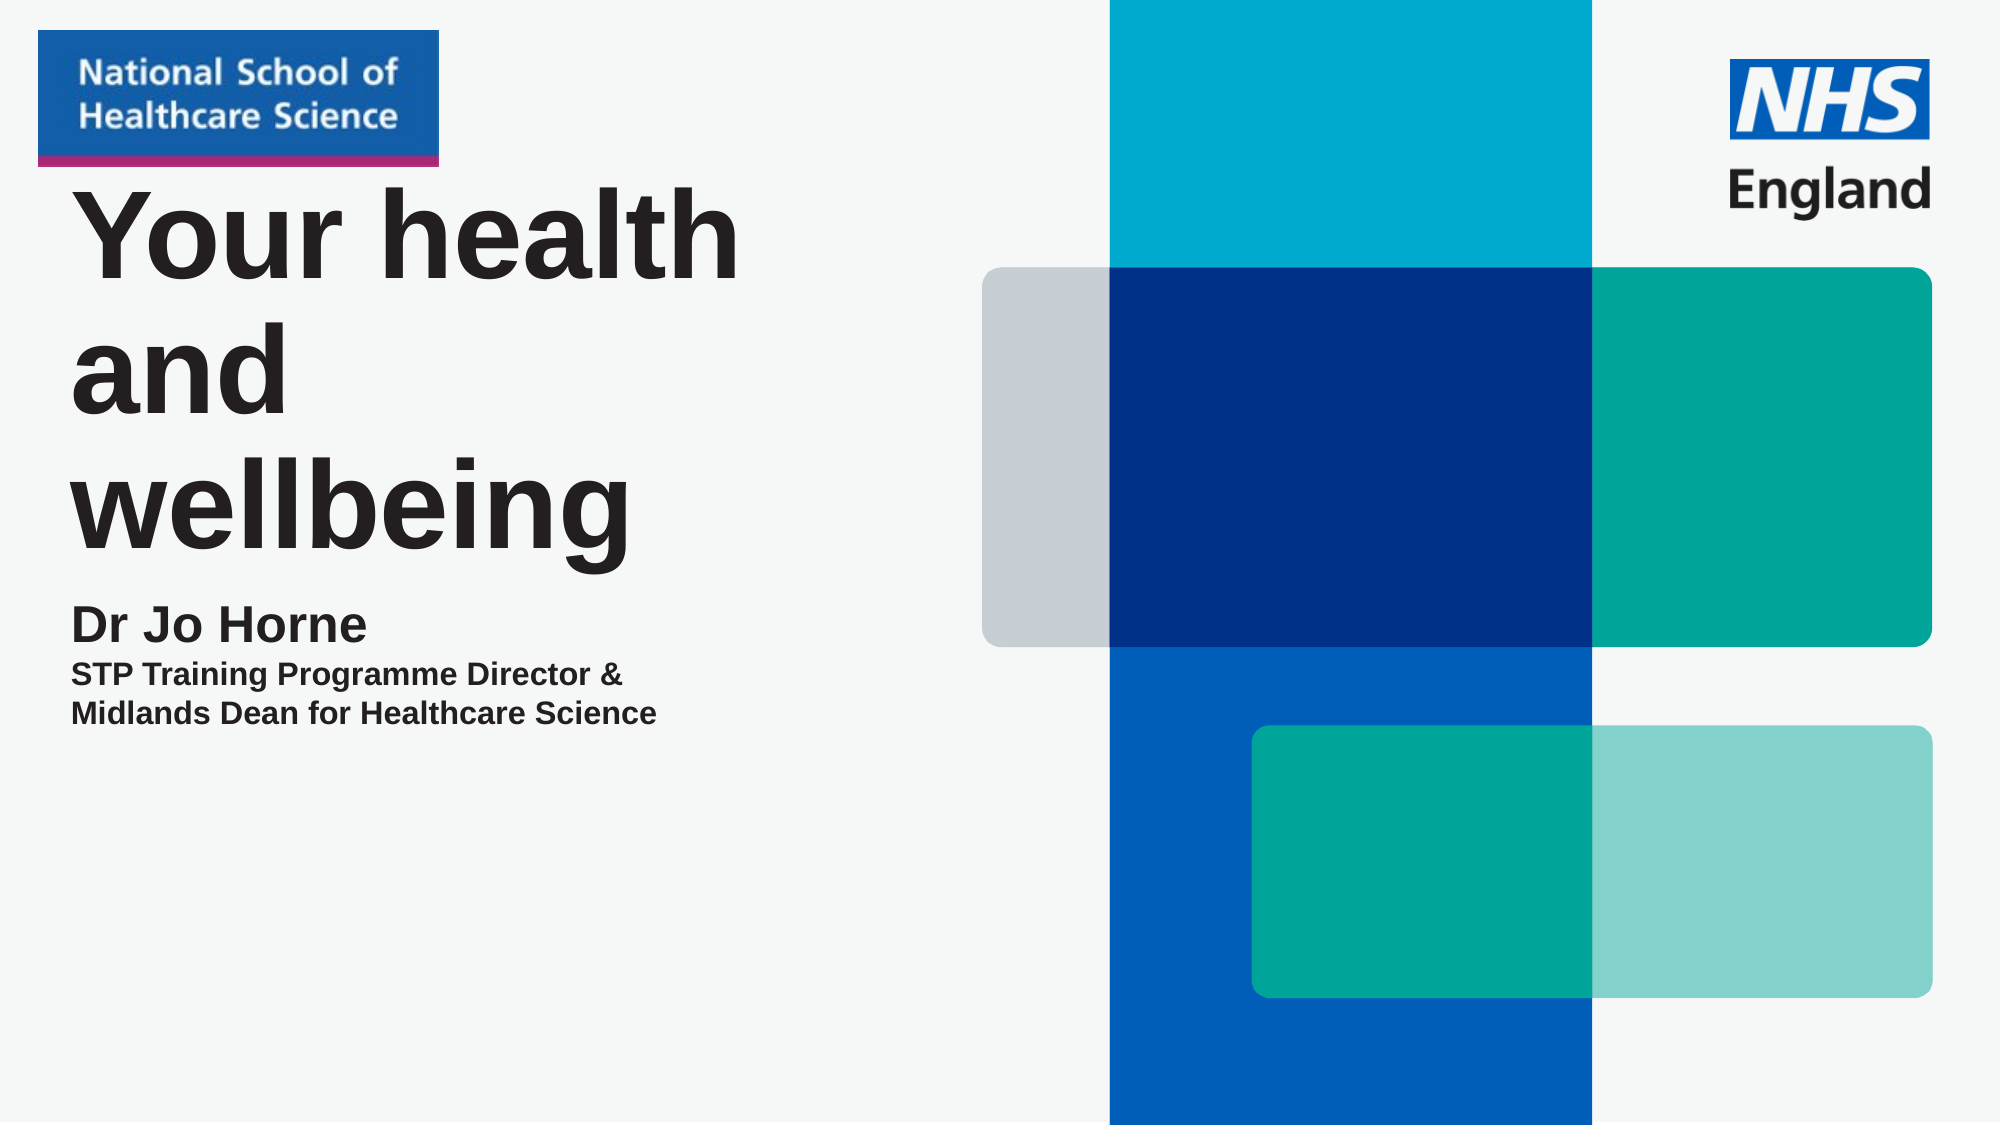

# Your health and wellbeing
Dr Jo Horne
STP Training Programme Director & Midlands Dean for Healthcare Science